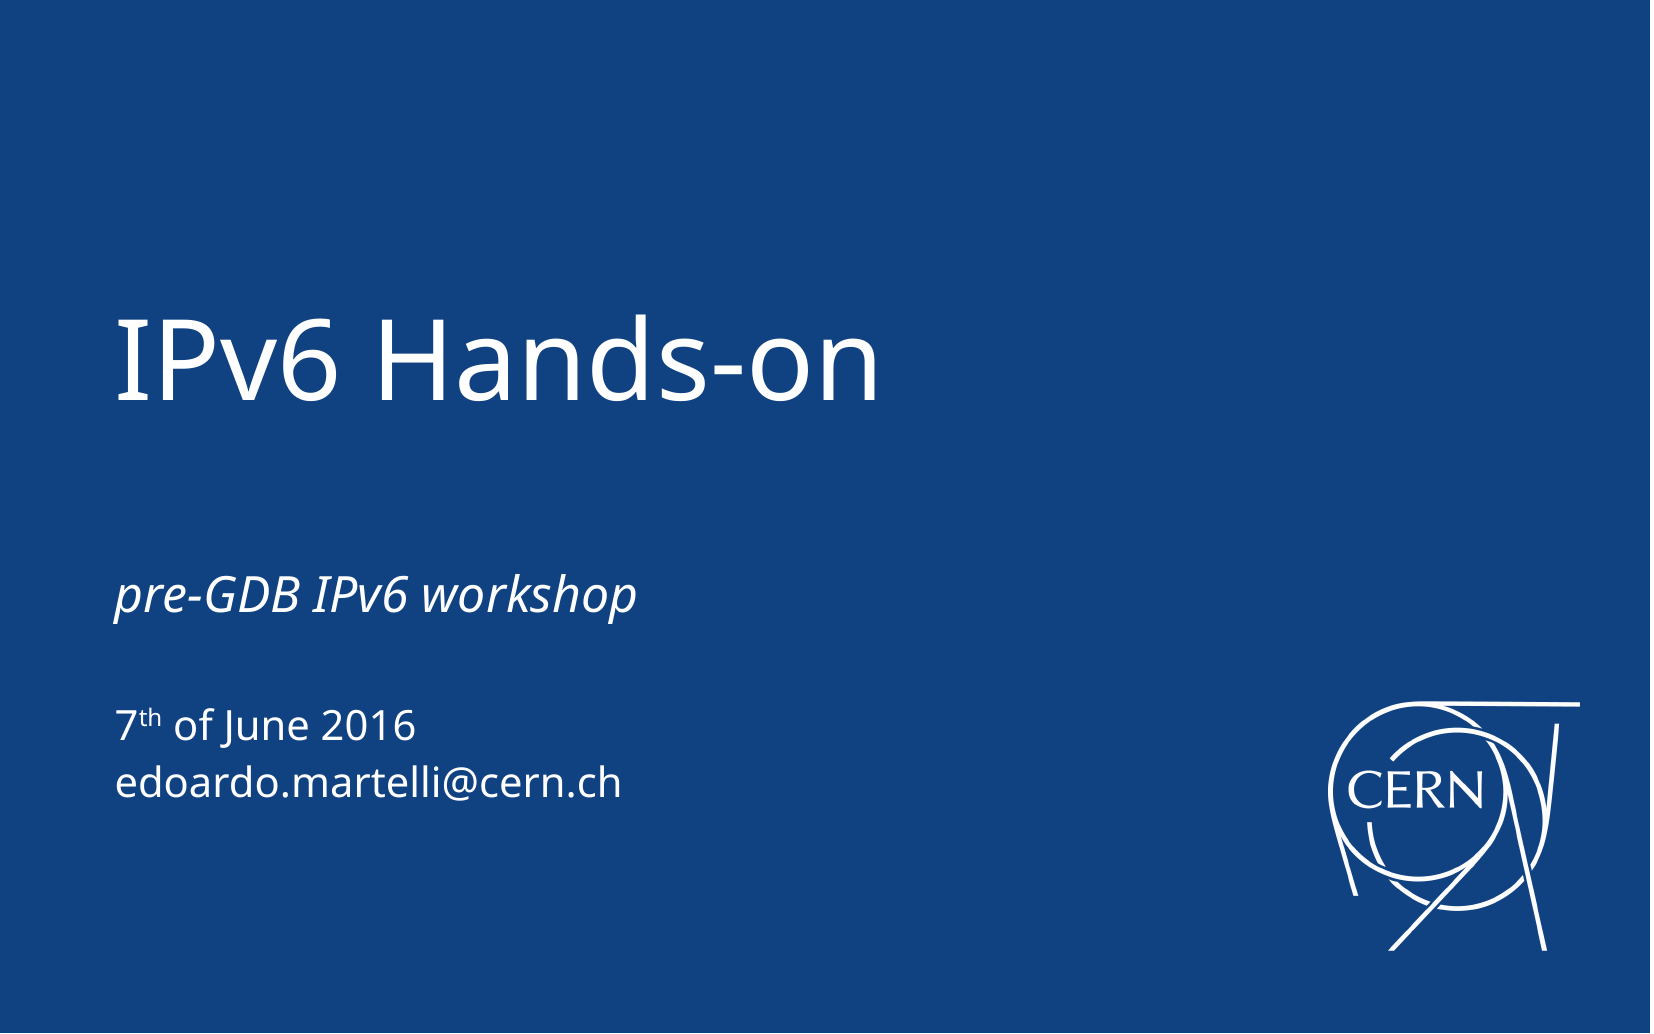

# IPv6 Hands-on pre-GDB IPv6 workshop 7th of June 2016 edoardo.martelli@cern.ch